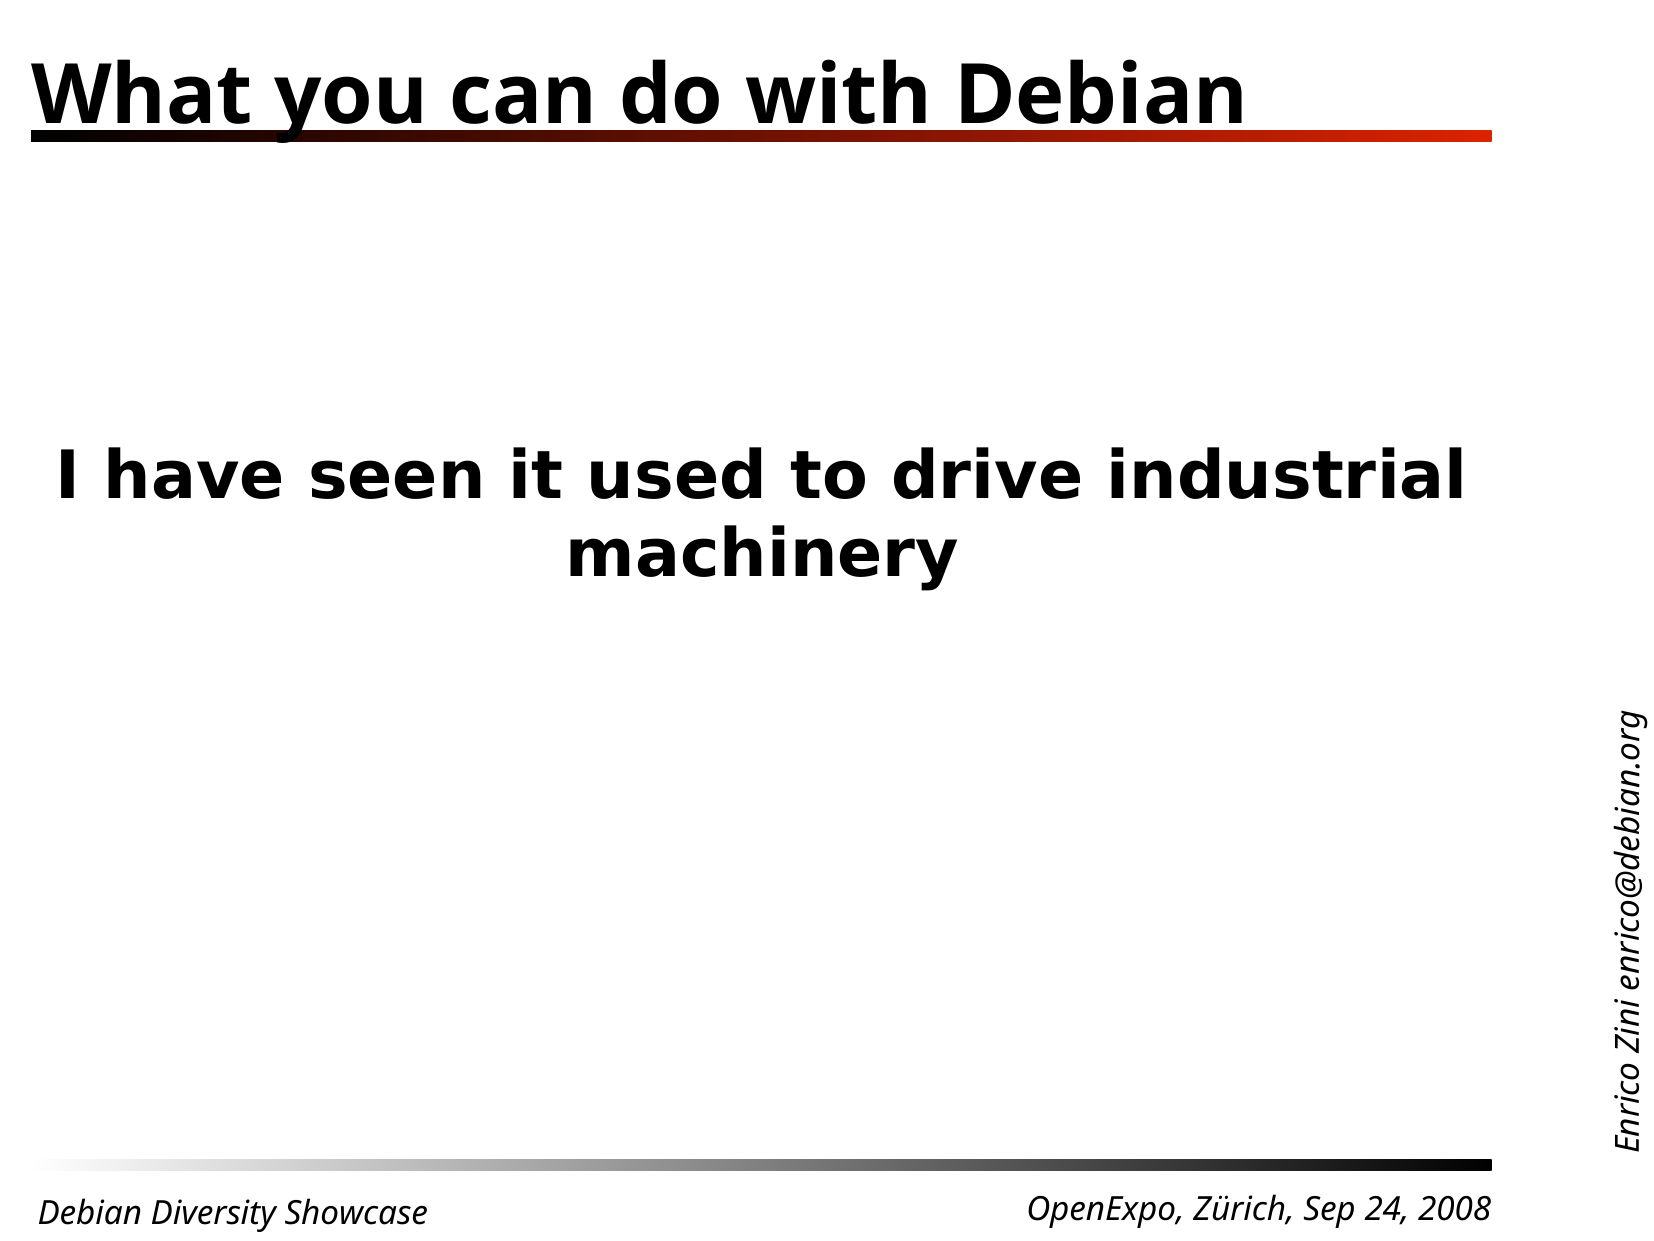

What you can do with Debian
I have seen it used to drive industrial machinery